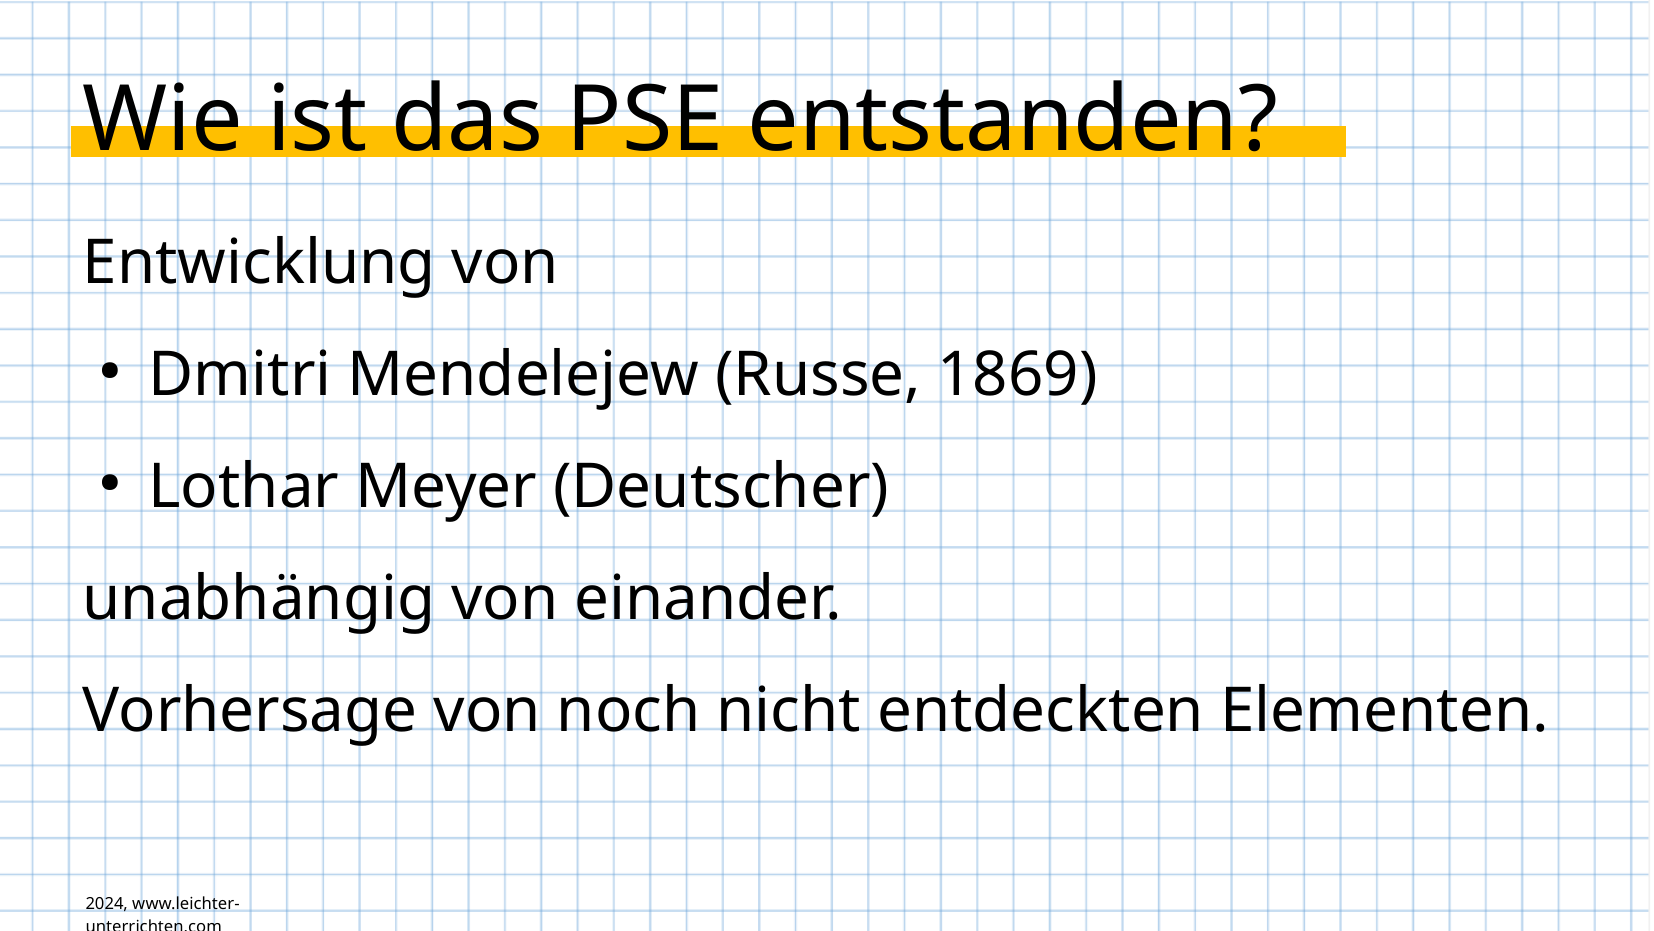

# Wie ist das PSE entstanden?
Entwicklung von
Dmitri Mendelejew (Russe, 1869)
Lothar Meyer (Deutscher)
unabhängig von einander.
Vorhersage von noch nicht entdeckten Elementen.